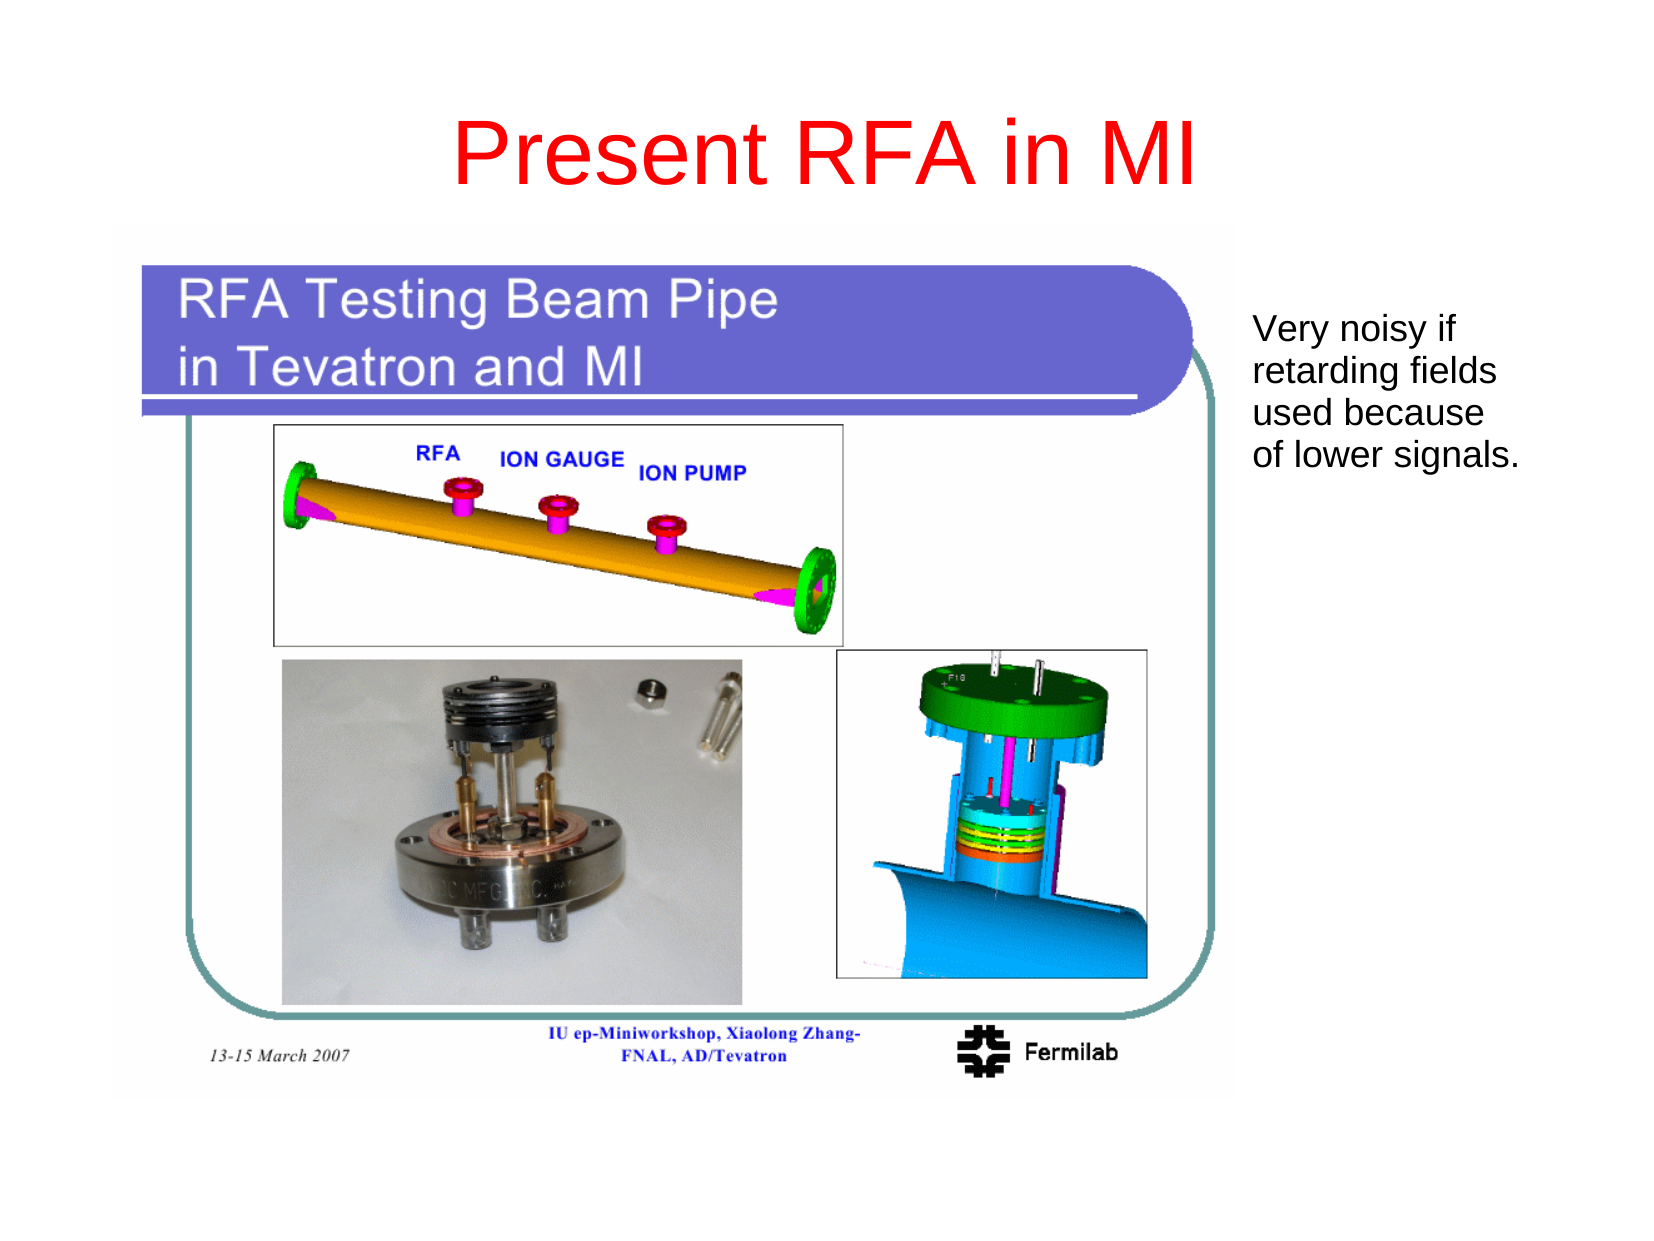

# Present RFA in MI
Very noisy if retarding fields used because of lower signals.